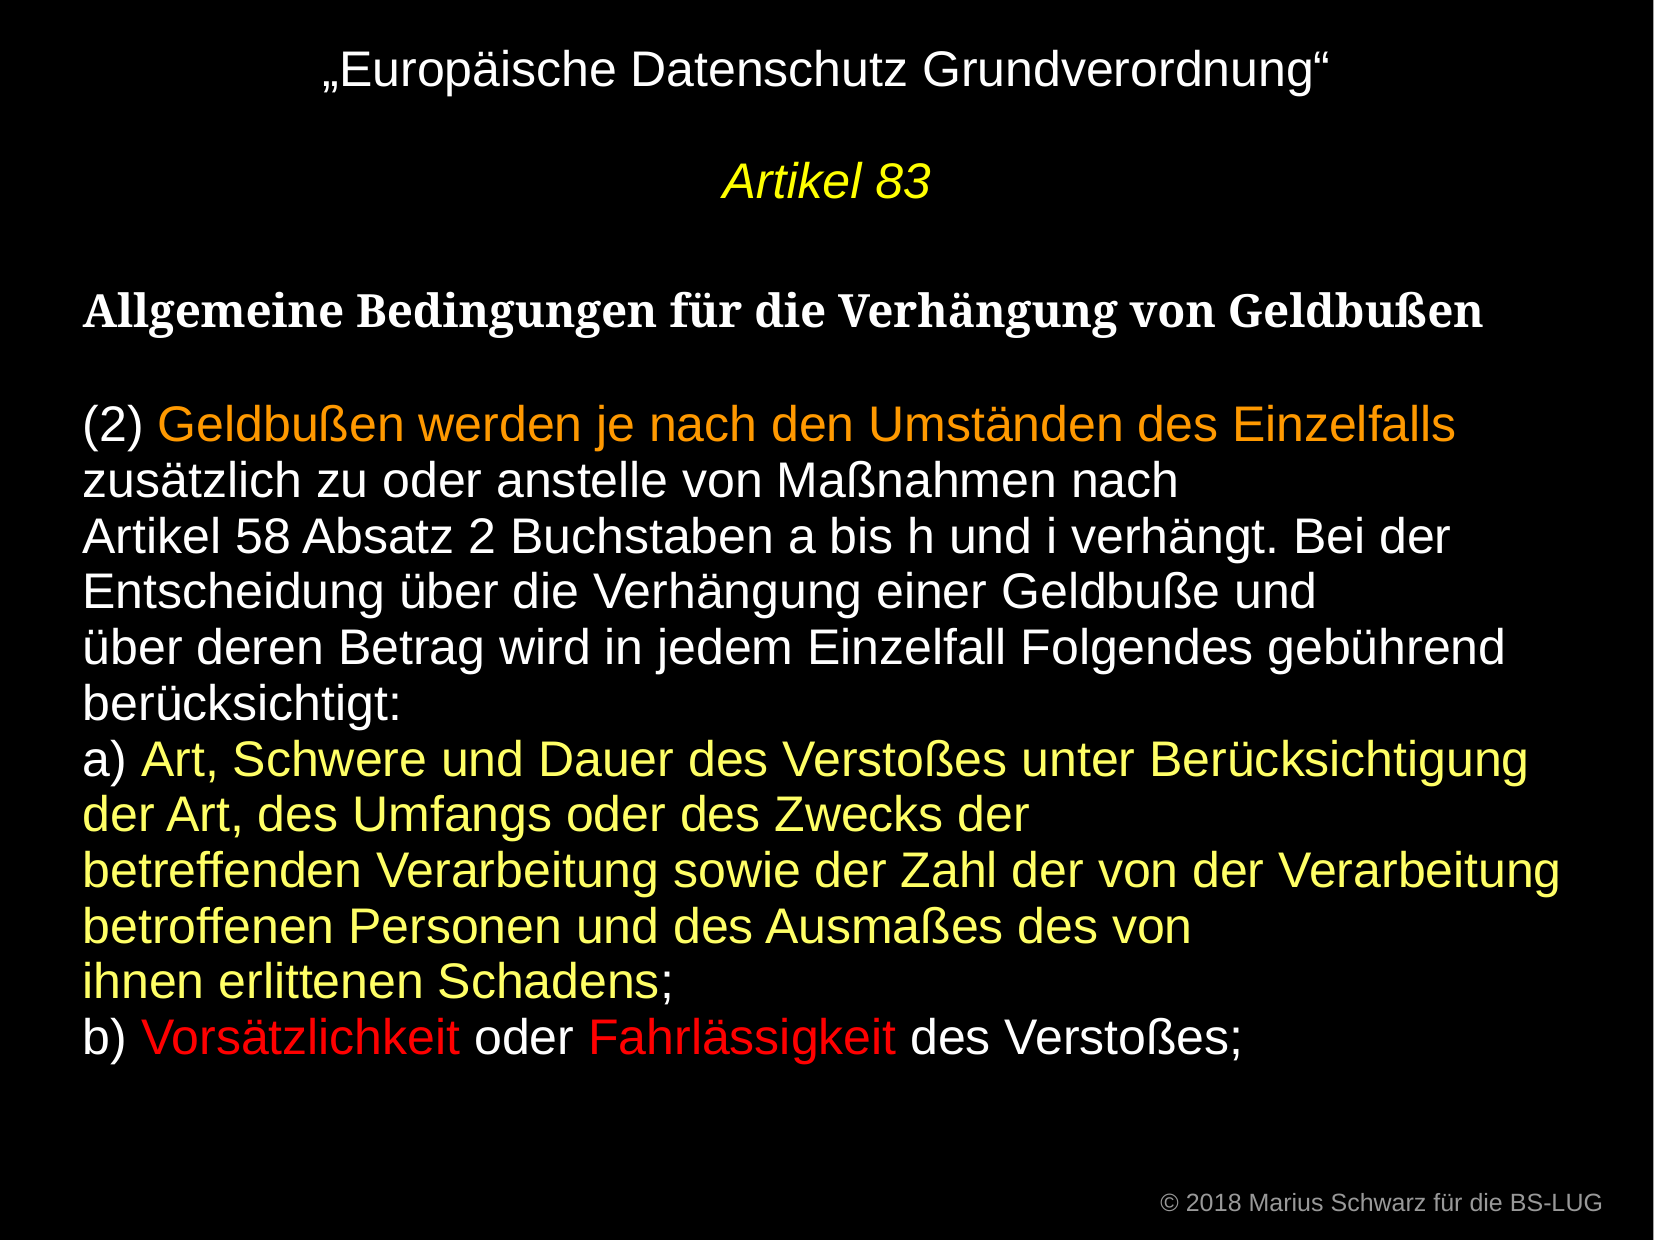

# „Europäische Datenschutz Grundverordnung“ Artikel 83
Allgemeine Bedingungen für die Verhängung von Geldbußen
(2) Geldbußen werden je nach den Umständen des Einzelfalls zusätzlich zu oder anstelle von Maßnahmen nach
Artikel 58 Absatz 2 Buchstaben a bis h und i verhängt. Bei der Entscheidung über die Verhängung einer Geldbuße und
über deren Betrag wird in jedem Einzelfall Folgendes gebührend berücksichtigt:
a) Art, Schwere und Dauer des Verstoßes unter Berücksichtigung der Art, des Umfangs oder des Zwecks der
betreffenden Verarbeitung sowie der Zahl der von der Verarbeitung betroffenen Personen und des Ausmaßes des von
ihnen erlittenen Schadens;
b) Vorsätzlichkeit oder Fahrlässigkeit des Verstoßes;
© 2018 Marius Schwarz für die BS-LUG